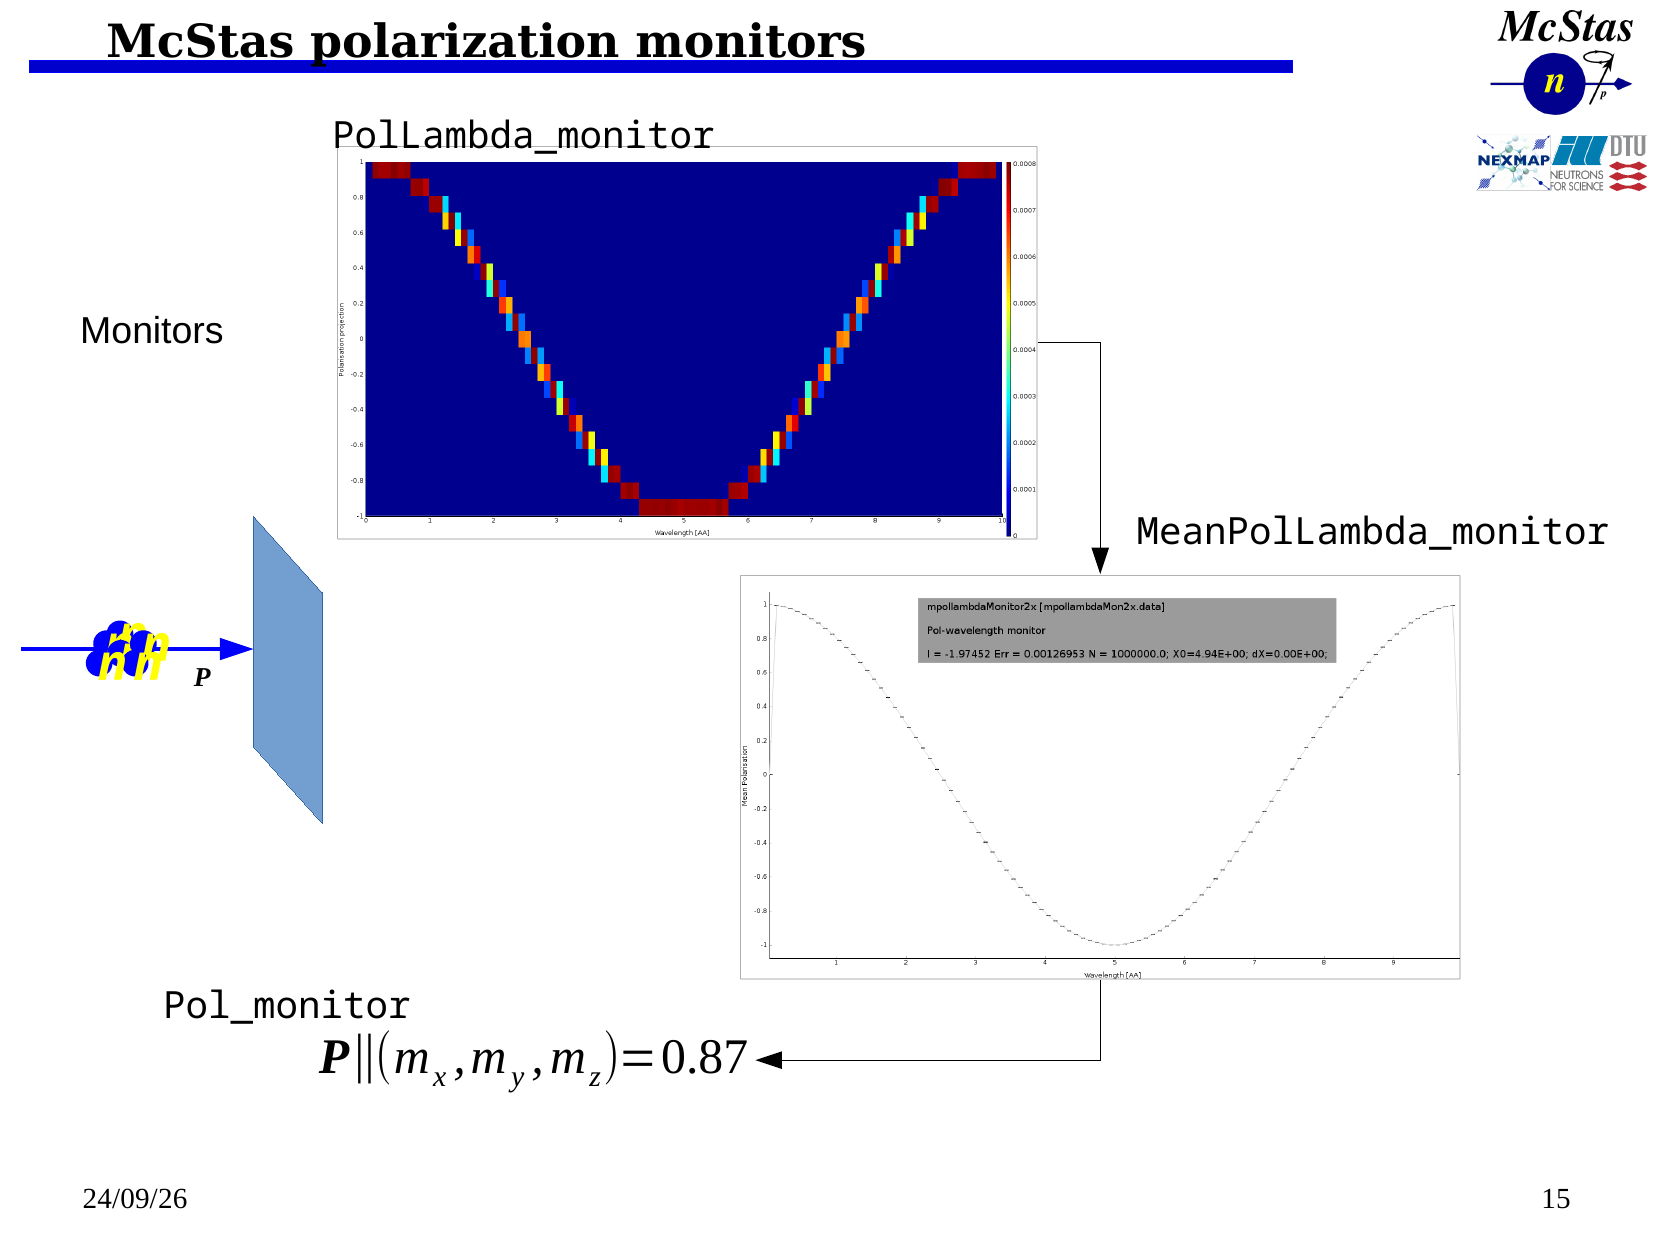

# McStas polarization monitors
PolLambda_monitor
Monitors
MeanPolLambda_monitor
n
n
n
n
n
n
Pol_monitor
15